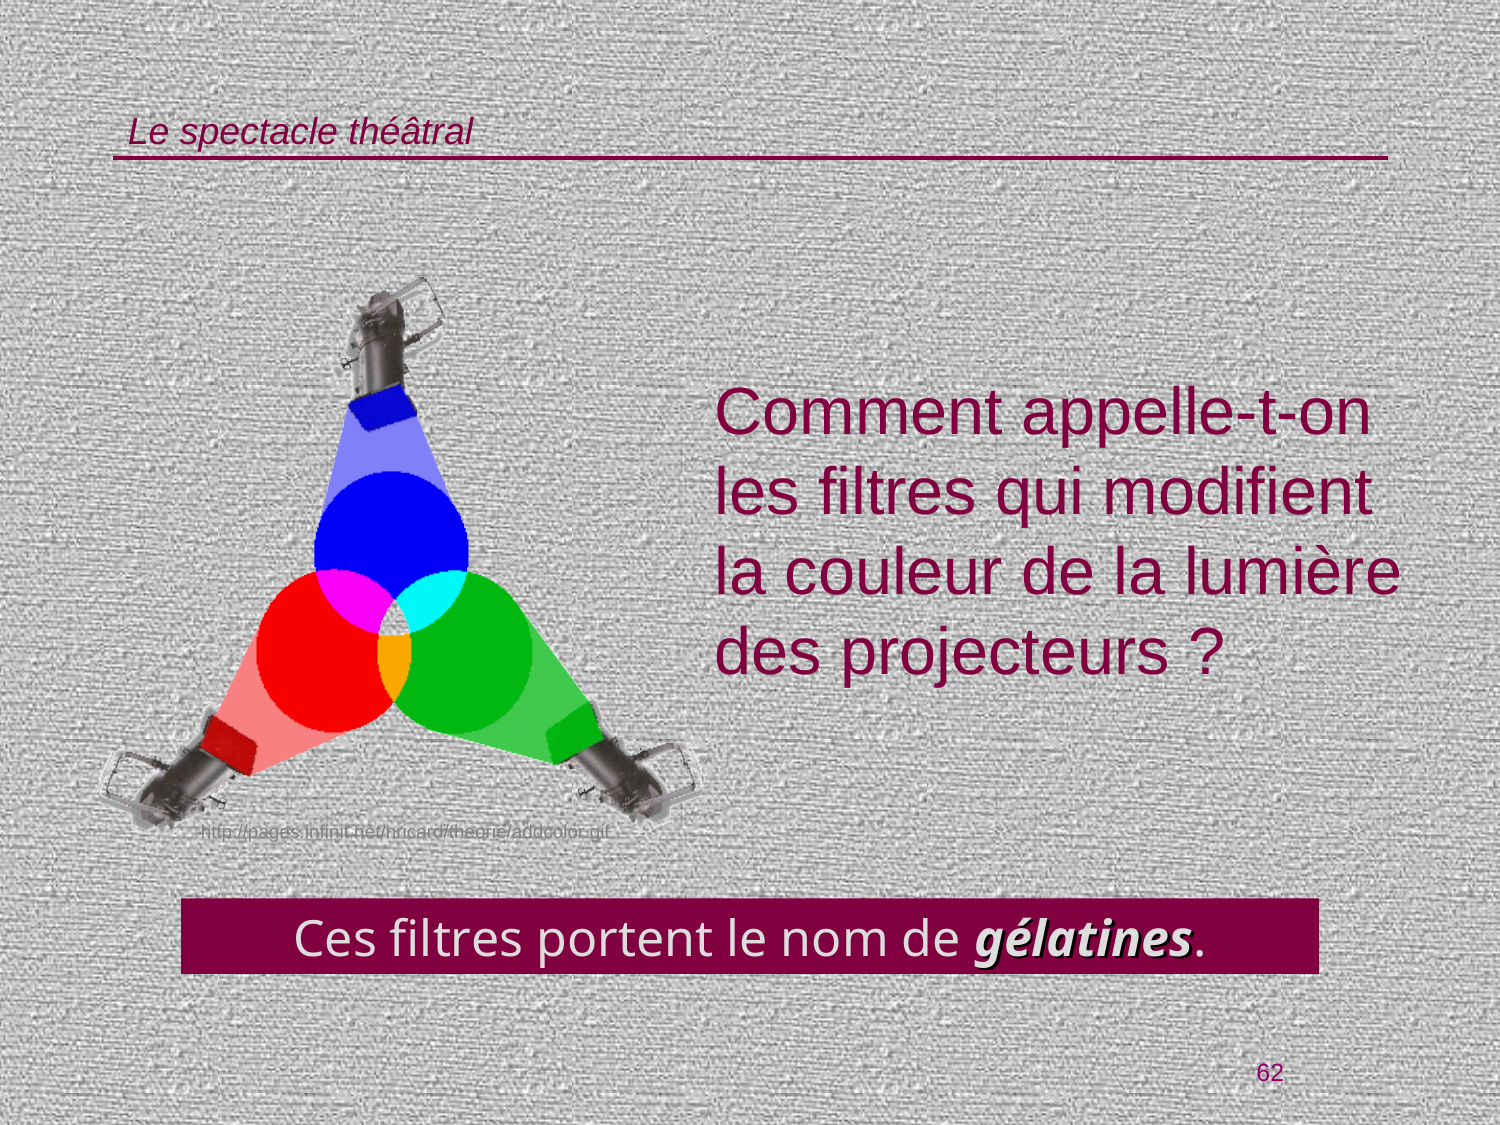

http://pages.infinit.net/nricard/theorie/addcolor.gif
Comment appelle-t-on les filtres qui modifient la couleur de la lumière des projecteurs ?
Ces filtres portent le nom de gélatines.
62